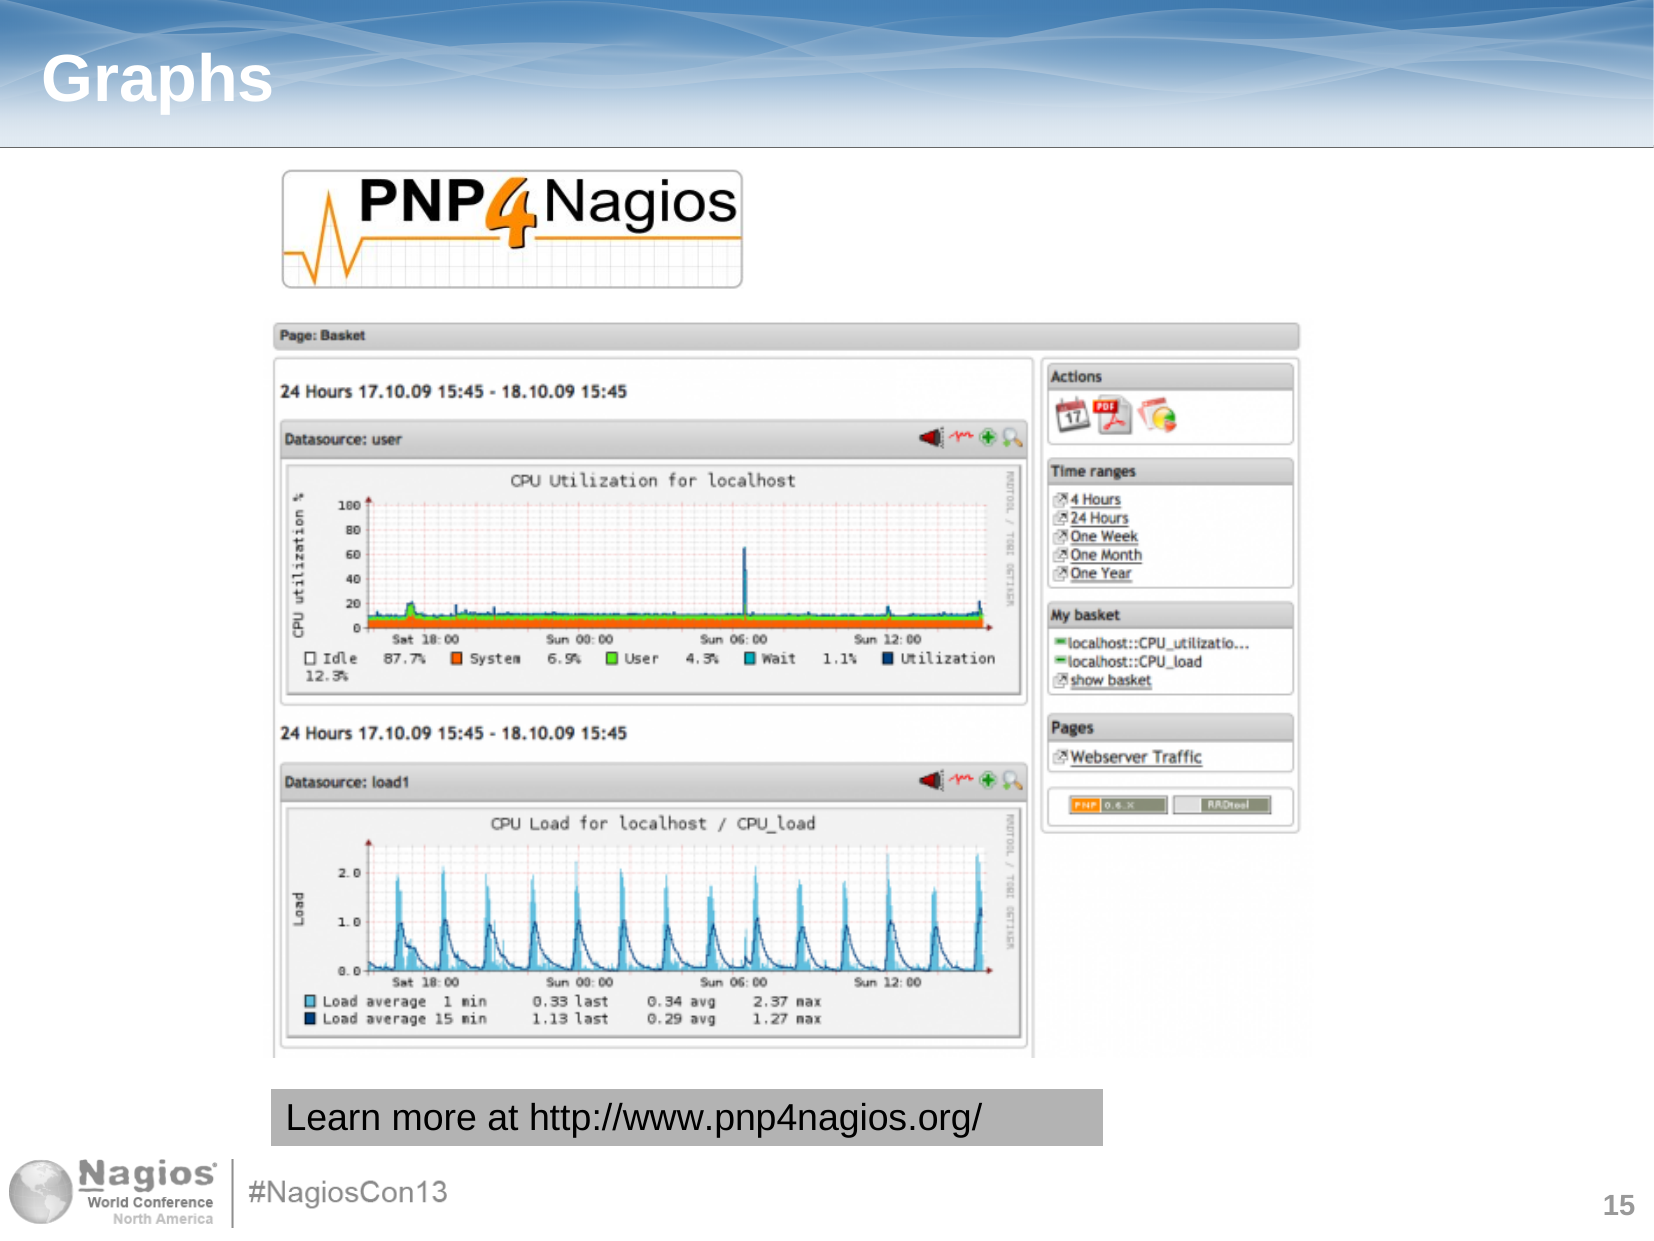

# Graphs
| Learn more at http://www.pnp4nagios.org/ |
| --- |
15